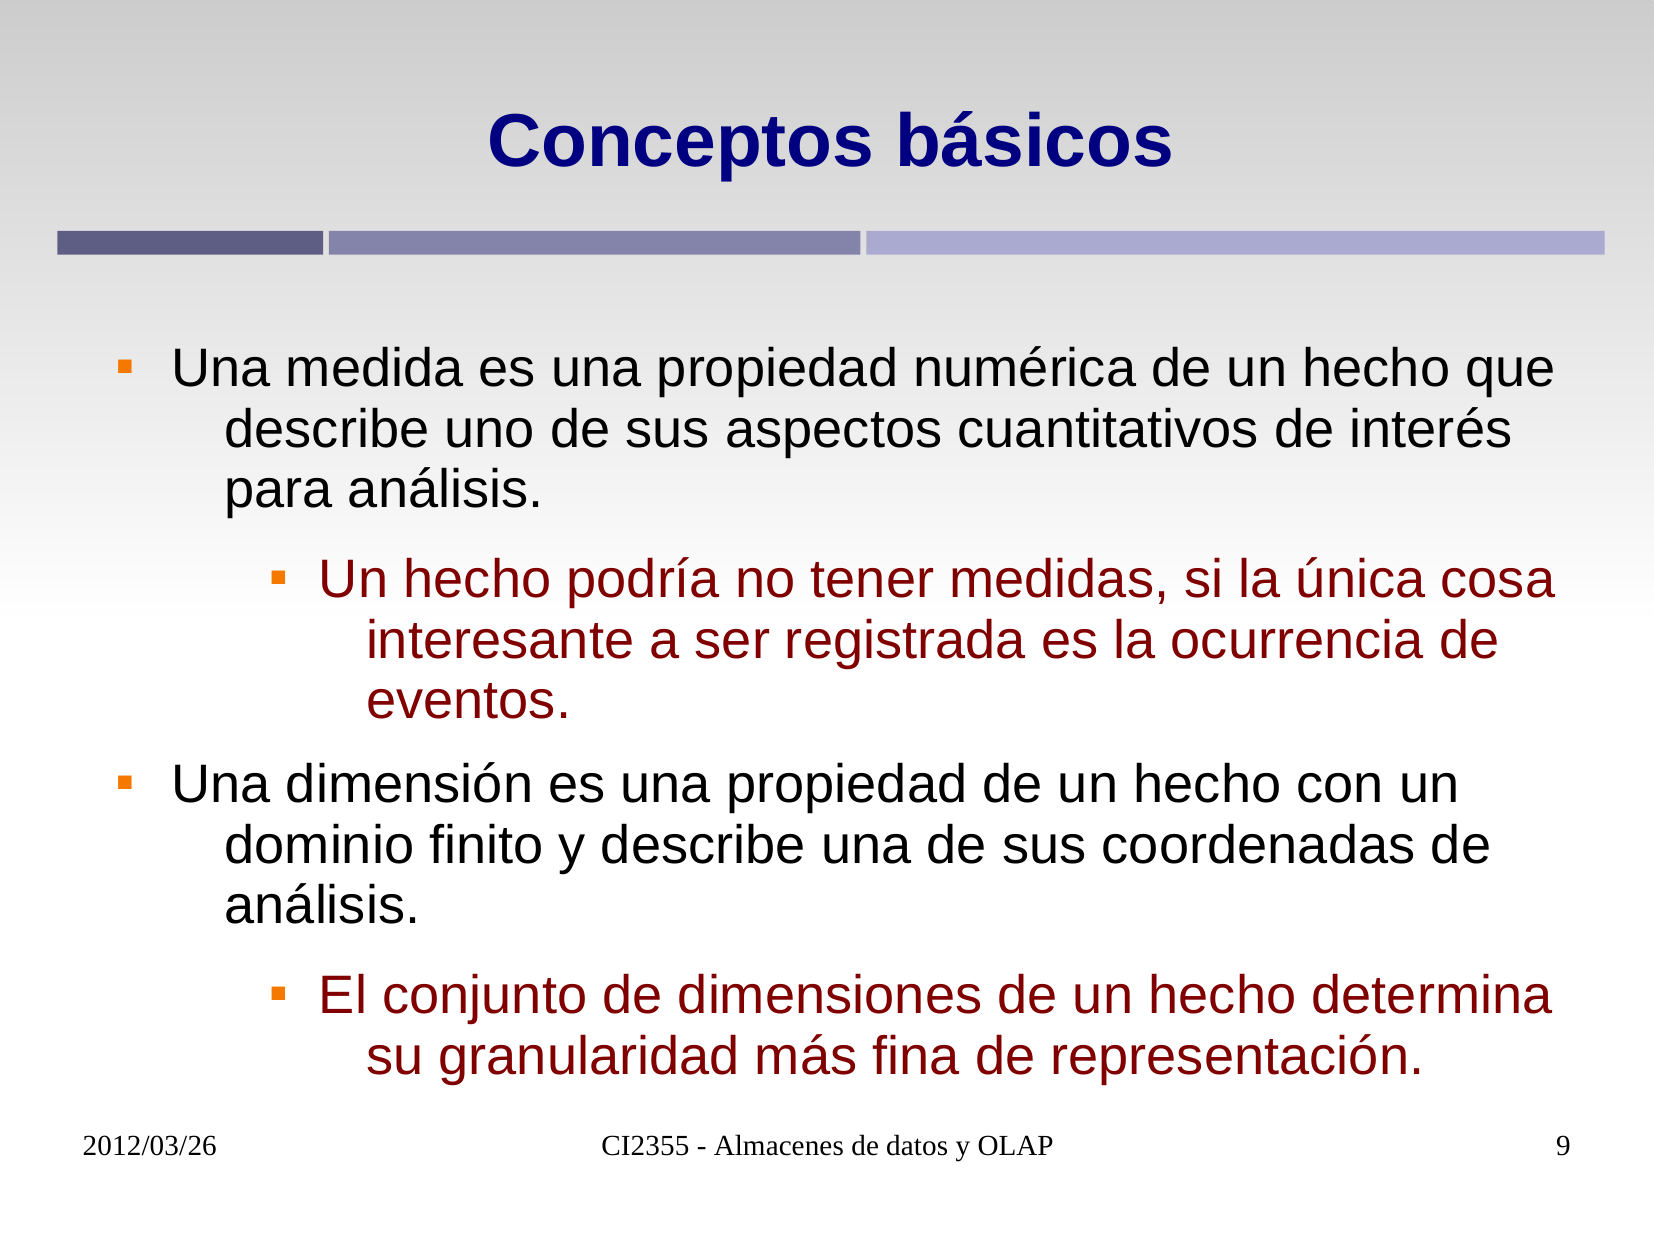

# Conceptos básicos
Una medida es una propiedad numérica de un hecho que describe uno de sus aspectos cuantitativos de interés para análisis.
Un hecho podría no tener medidas, si la única cosa interesante a ser registrada es la ocurrencia de eventos.
Una dimensión es una propiedad de un hecho con un dominio finito y describe una de sus coordenadas de análisis.
El conjunto de dimensiones de un hecho determina su granularidad más fina de representación.
2012/03/26
CI2355 - Almacenes de datos y OLAP
9